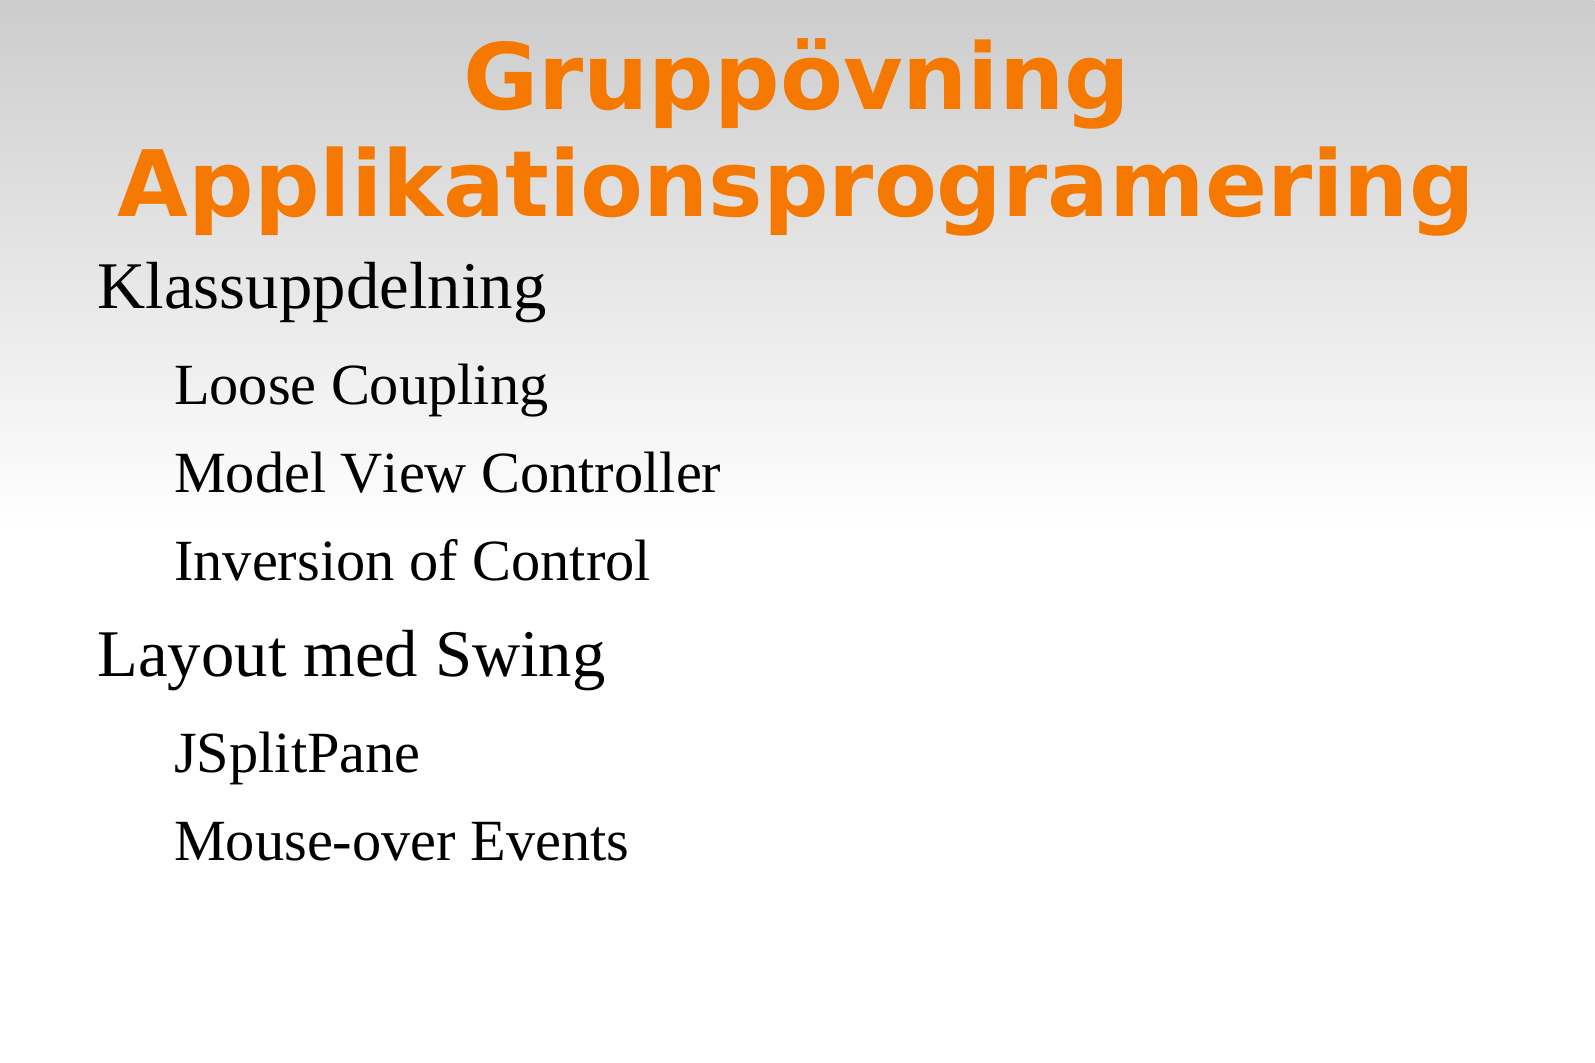

# Gruppövning Applikationsprogramering
Klassuppdelning
Loose Coupling
Model View Controller
Inversion of Control
Layout med Swing
JSplitPane
Mouse-over Events